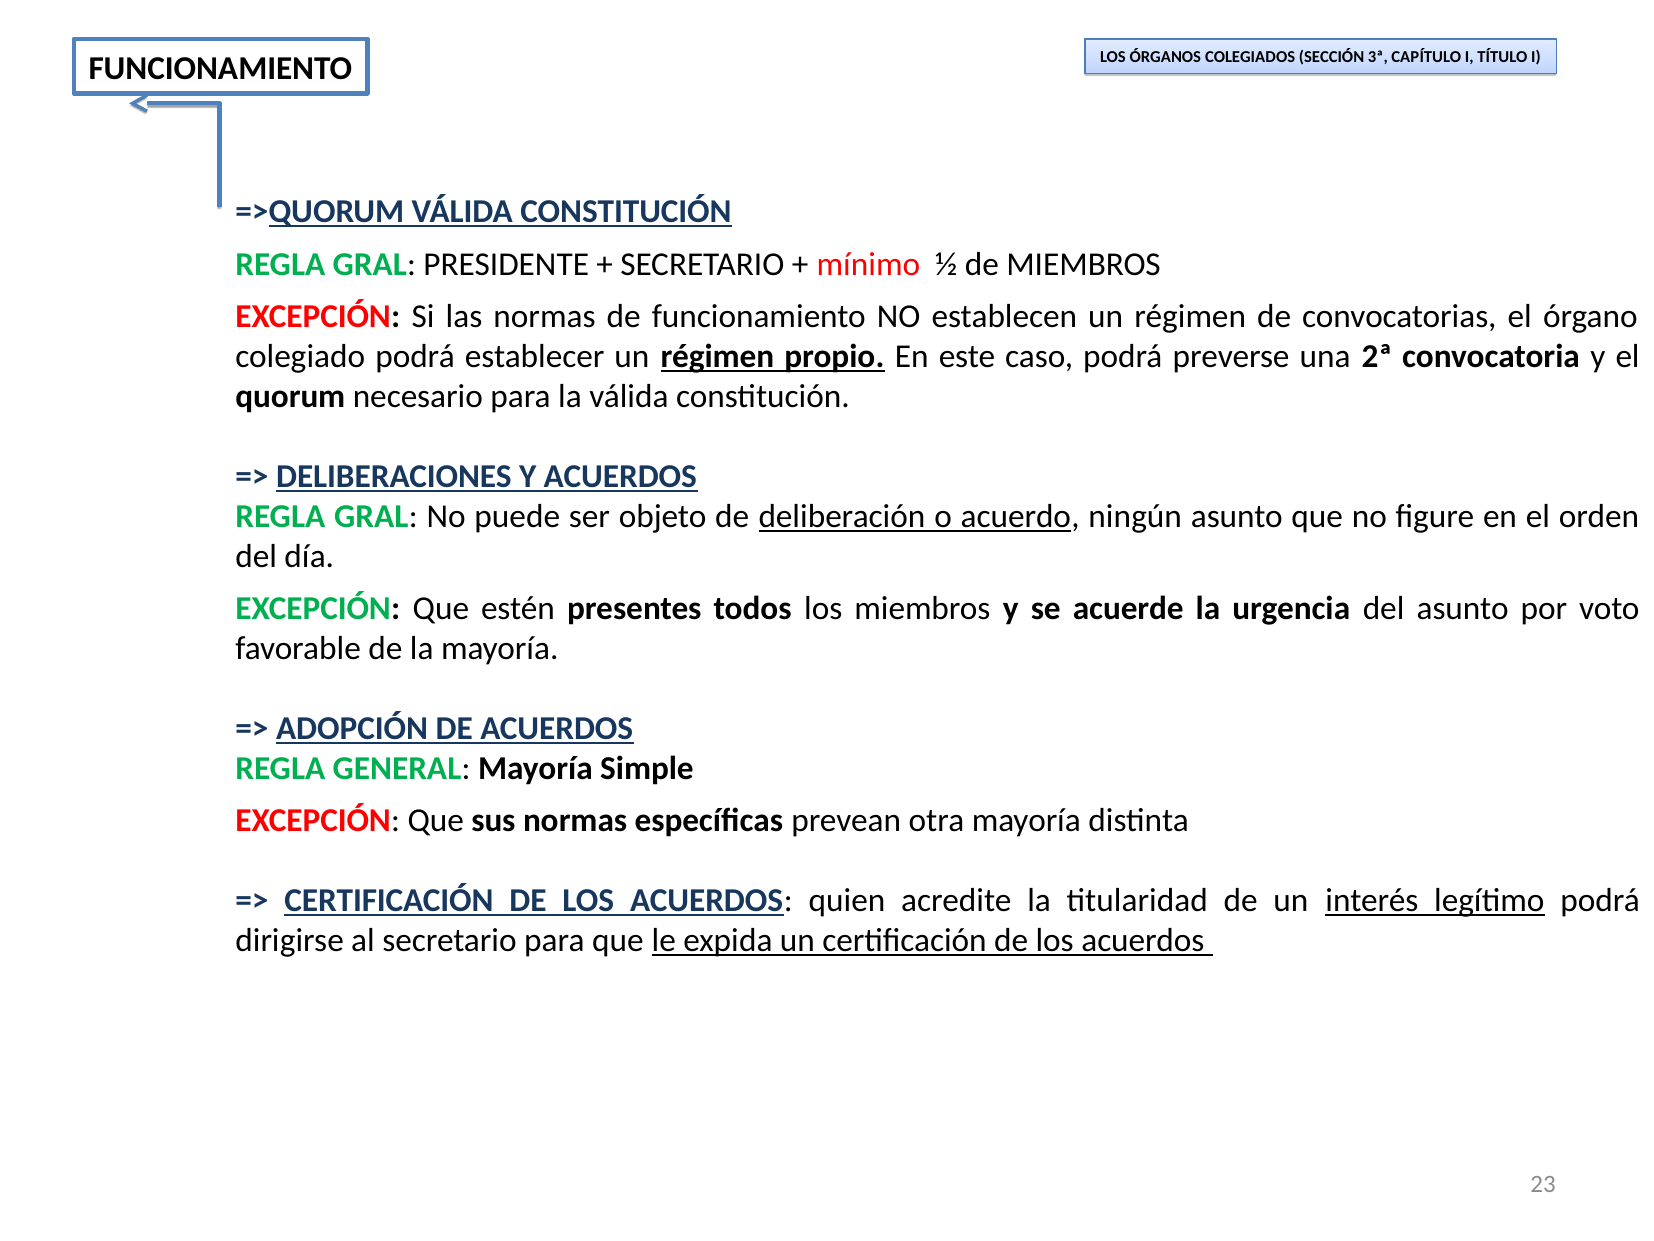

LOS ÓRGANOS COLEGIADOS (SECCIÓN 3ª, CAPÍTULO I, TÍTULO I)
FUNCIONAMIENTO
=>QUORUM VÁLIDA CONSTITUCIÓN
REGLA GRAL: PRESIDENTE + SECRETARIO + mínimo ½ de MIEMBROS
EXCEPCIÓN: Si las normas de funcionamiento NO establecen un régimen de convocatorias, el órgano colegiado podrá establecer un régimen propio. En este caso, podrá preverse una 2ª convocatoria y el quorum necesario para la válida constitución.
=> DELIBERACIONES Y ACUERDOS
REGLA GRAL: No puede ser objeto de deliberación o acuerdo, ningún asunto que no figure en el orden del día.
EXCEPCIÓN: Que estén presentes todos los miembros y se acuerde la urgencia del asunto por voto favorable de la mayoría.
=> ADOPCIÓN DE ACUERDOS
REGLA GENERAL: Mayoría Simple
EXCEPCIÓN: Que sus normas específicas prevean otra mayoría distinta
=> CERTIFICACIÓN DE LOS ACUERDOS: quien acredite la titularidad de un interés legítimo podrá dirigirse al secretario para que le expida un certificación de los acuerdos